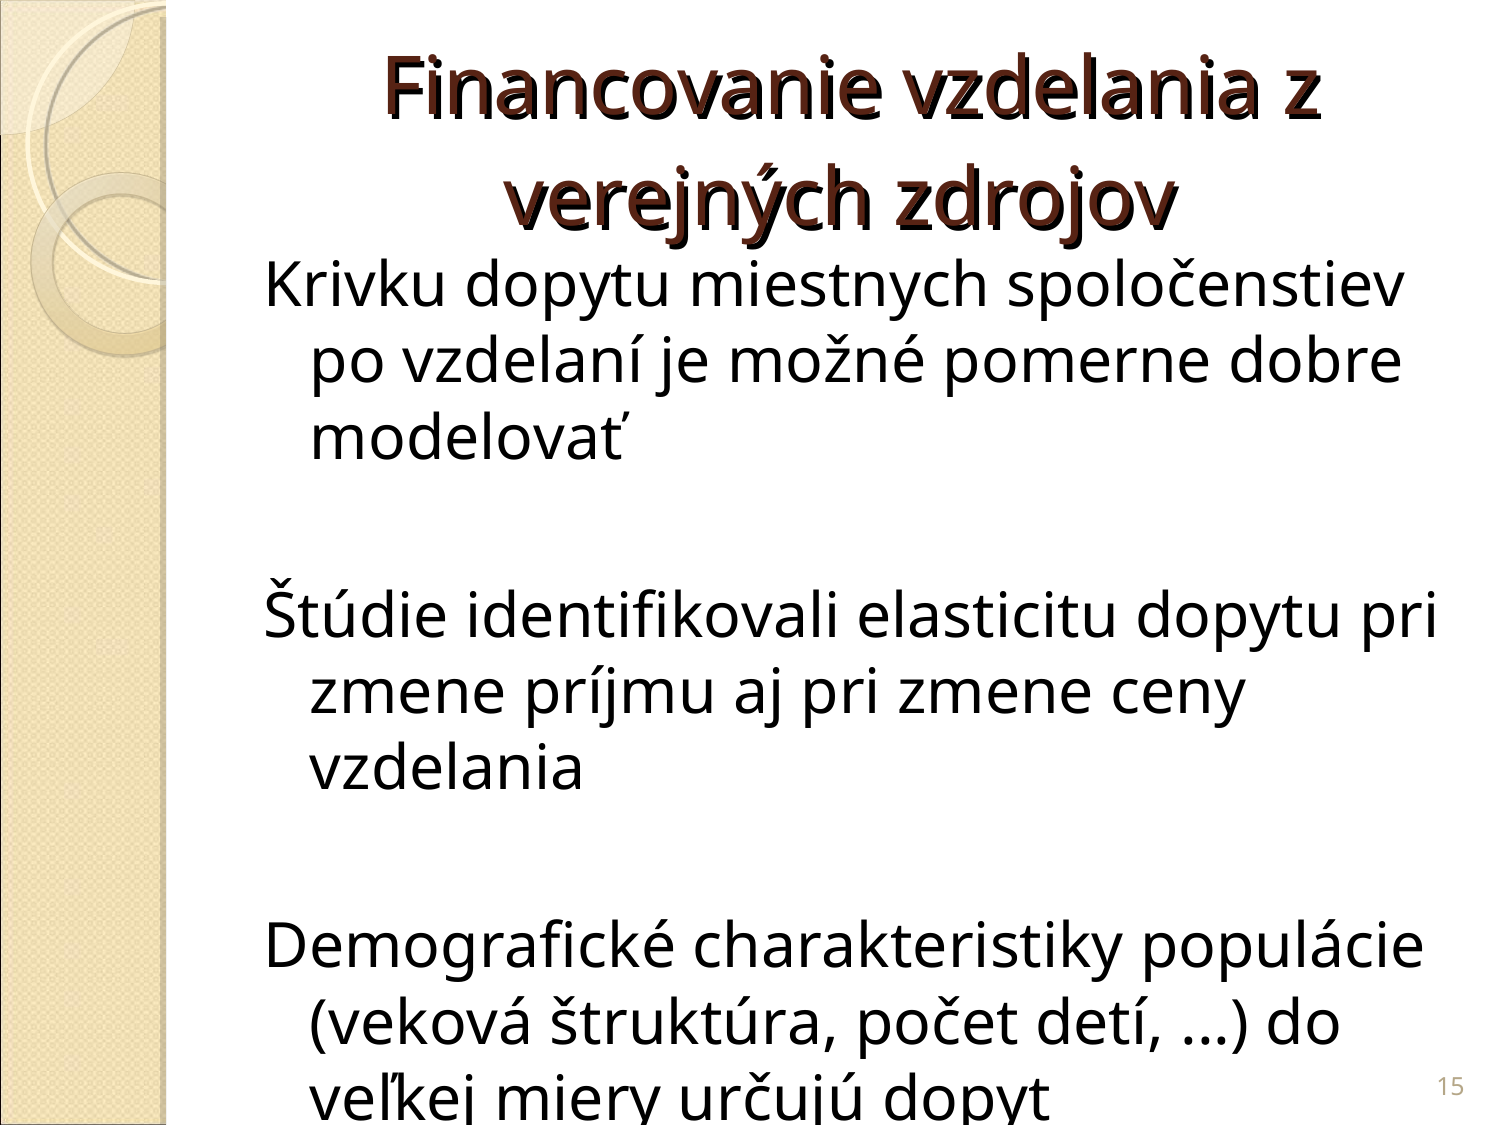

# Financovanie vzdelania z verejných zdrojov
Krivku dopytu miestnych spoločenstiev po vzdelaní je možné pomerne dobre modelovať
Štúdie identifikovali elasticitu dopytu pri zmene príjmu aj pri zmene ceny vzdelania
Demografické charakteristiky populácie (veková štruktúra, počet detí, ...) do veľkej miery určujú dopyt spoločenstva po vzdelaní.